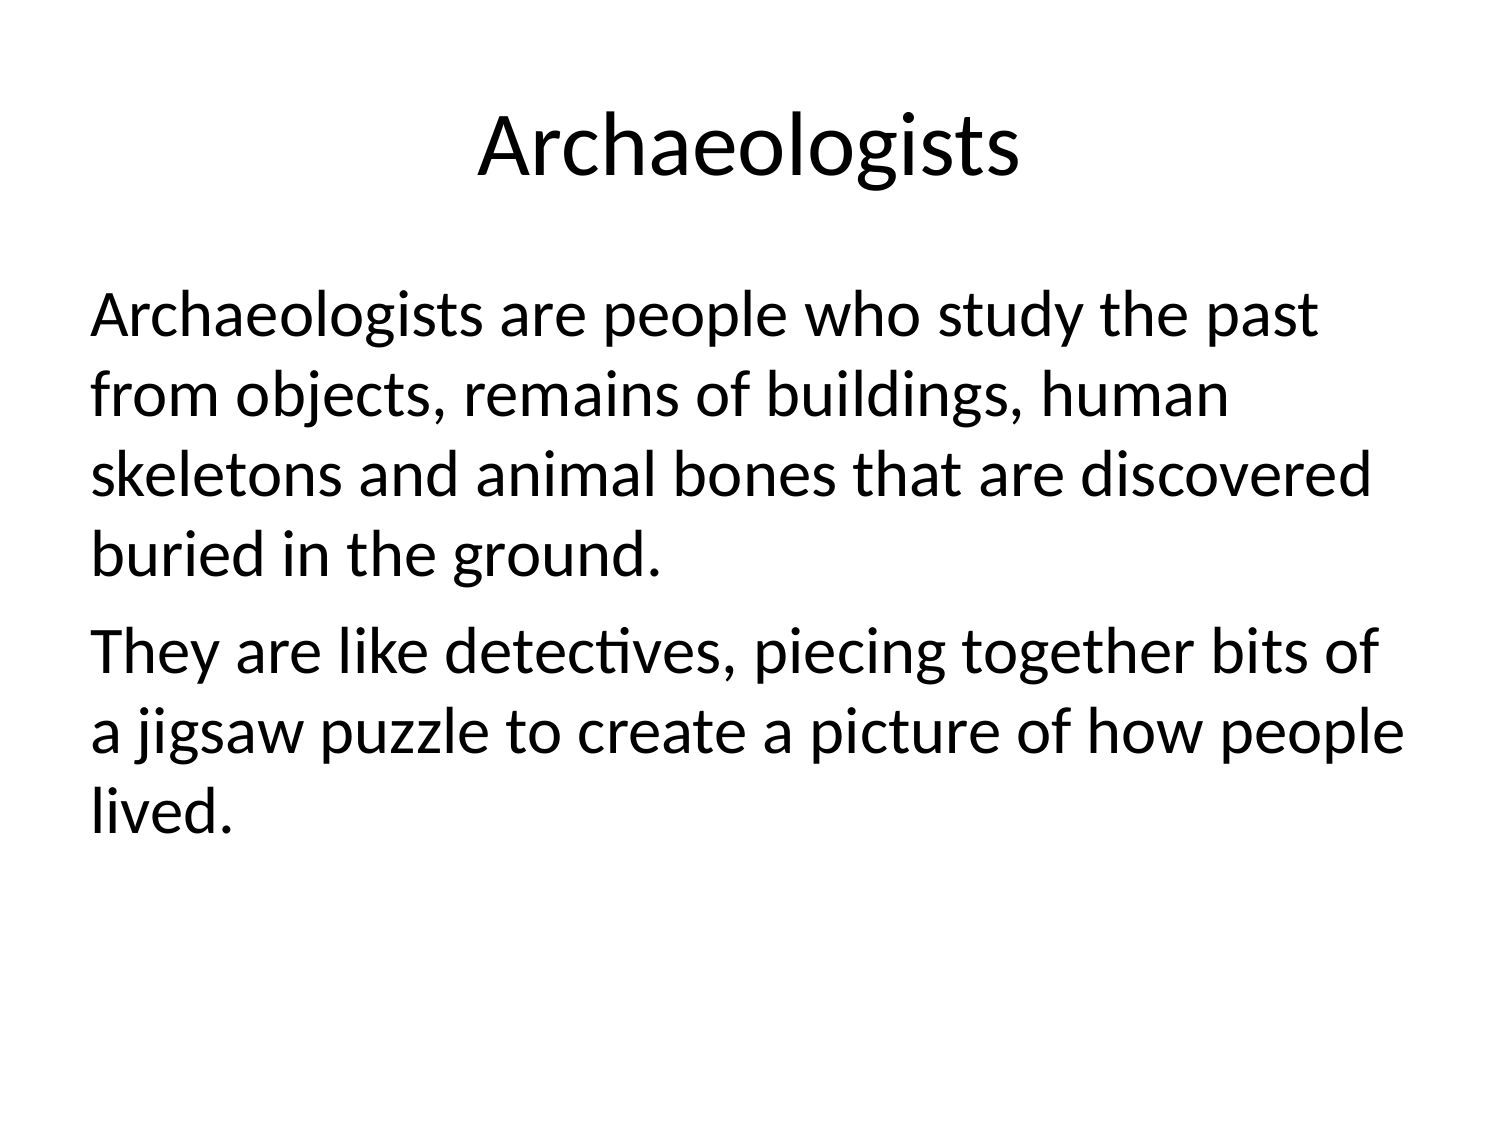

# Archaeologists
Archaeologists are people who study the past from objects, remains of buildings, human skeletons and animal bones that are discovered buried in the ground.
They are like detectives, piecing together bits of a jigsaw puzzle to create a picture of how people lived.